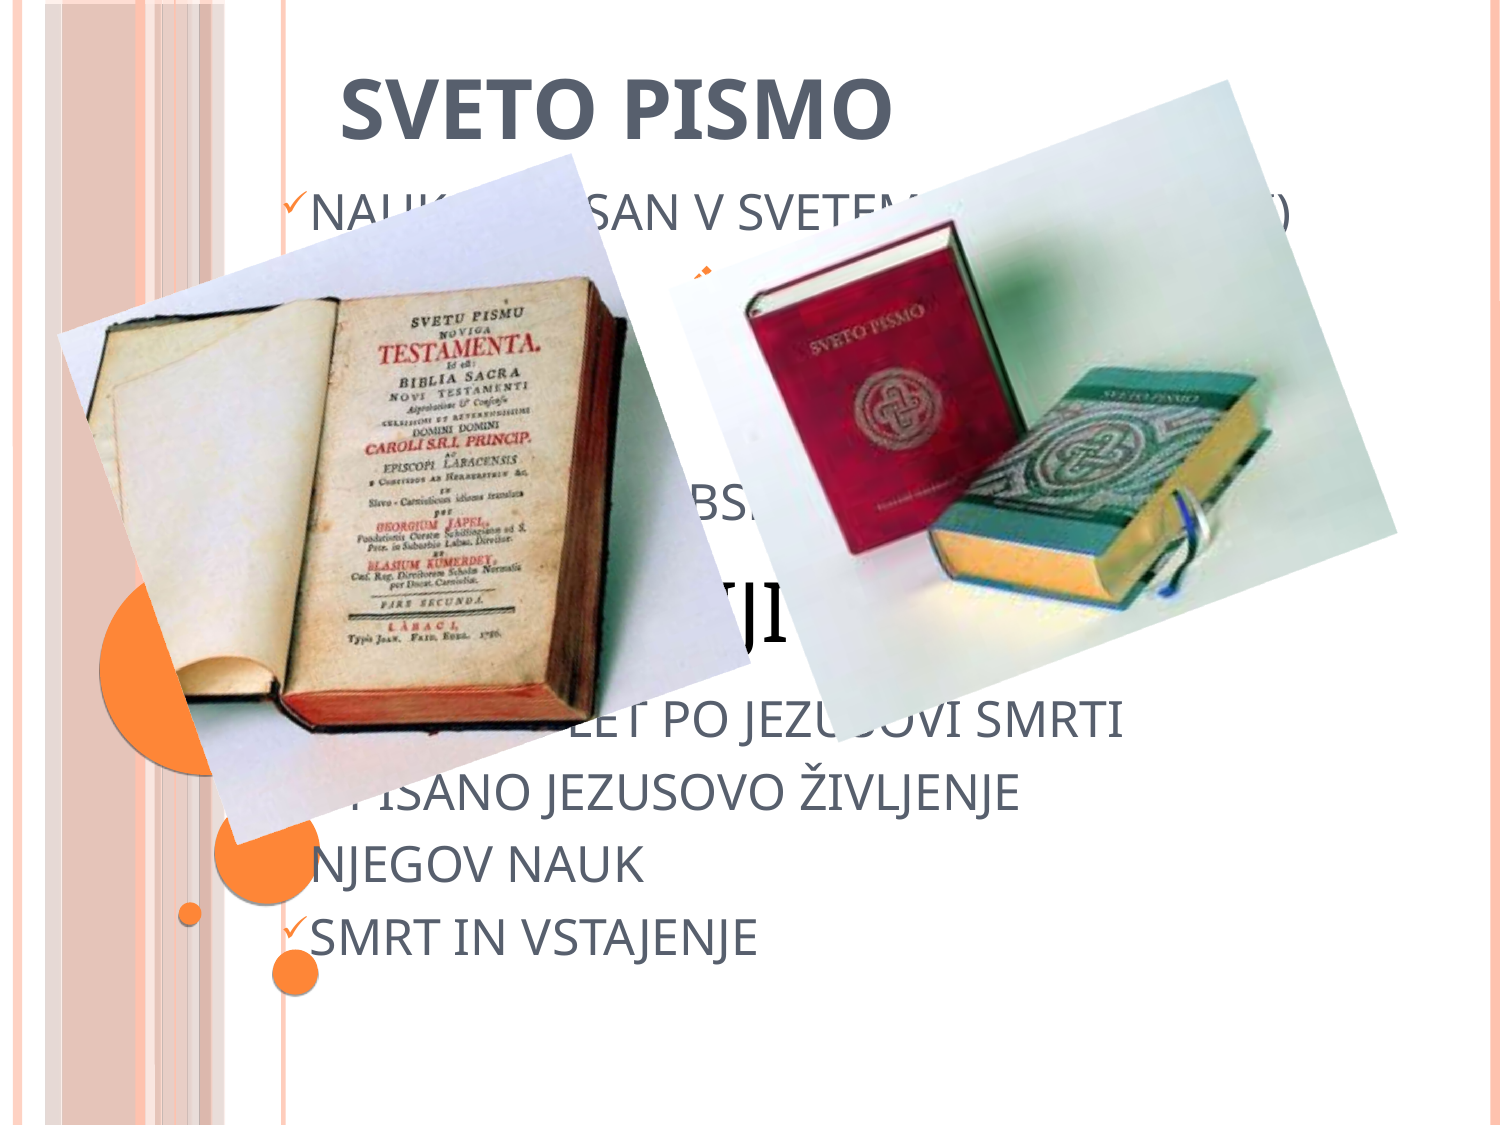

# SVETO PISMO
NAUK- ZAPISAN V SVETEM PISMU (BIBLIJI)
STARE ZAVEZE
NOVE ZAVEZE
OBLJUBA
NOVA ZAVEZA OBSEGA ŠTIRI EVANGELIJE
70 DO 150 LET PO JEZUSOVI SMRTI
OPISANO JEZUSOVO ŽIVLJENJE
NJEGOV NAUK
SMRT IN VSTAJENJE
EVANGELIJI